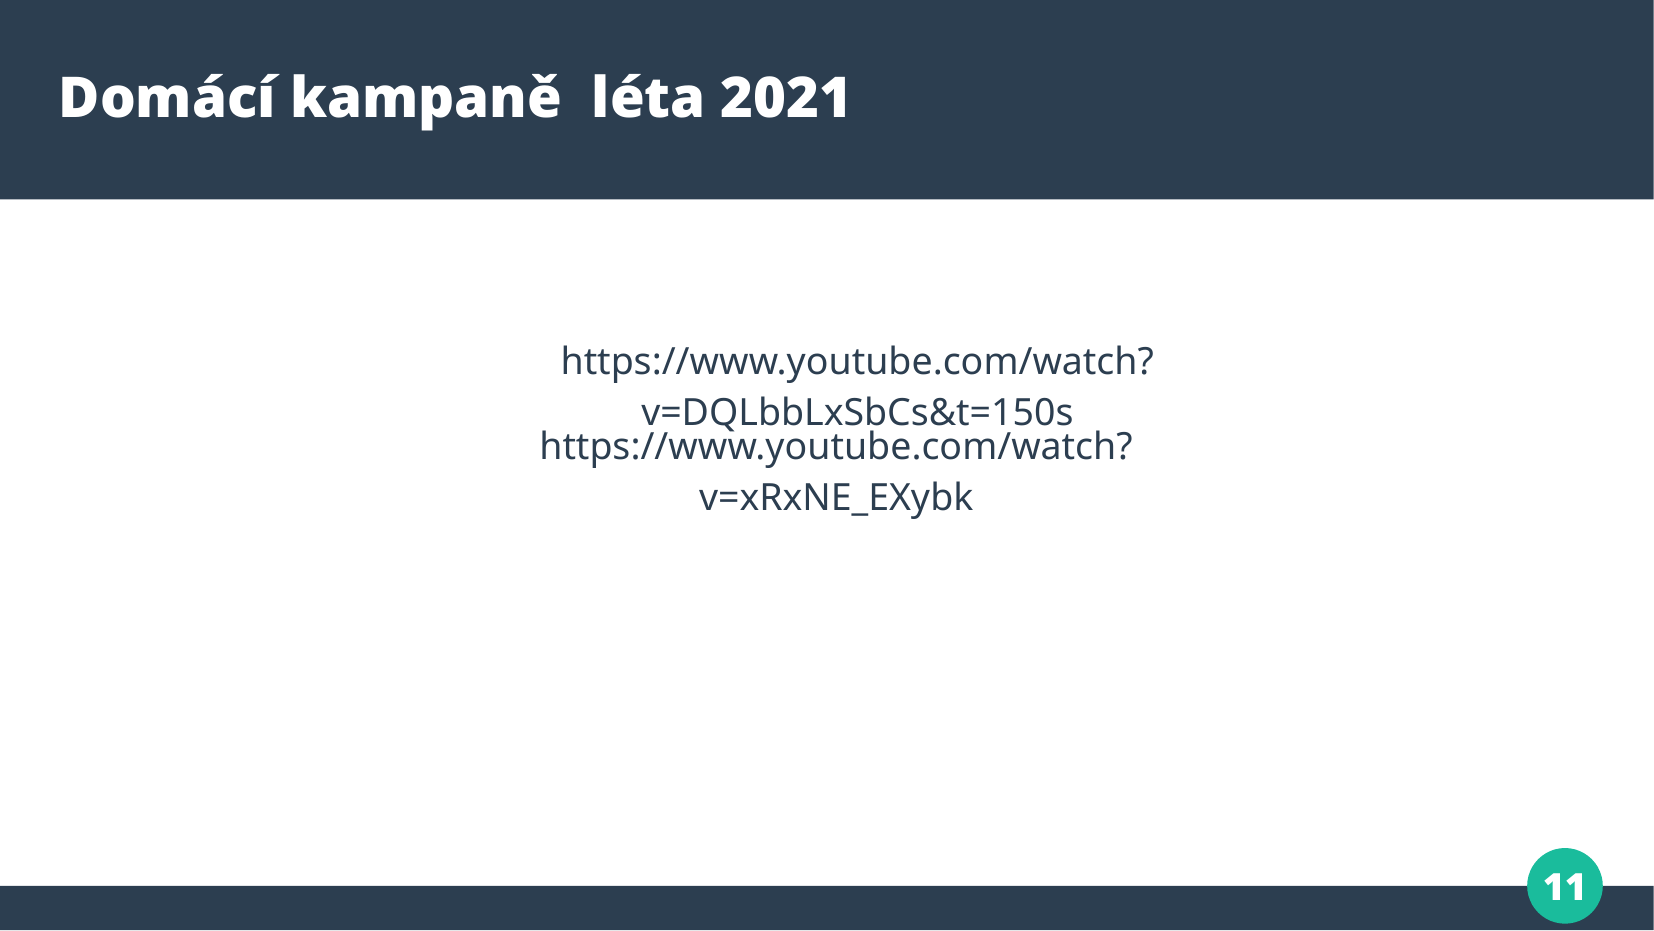

# Domácí kampaně léta 2021
https://www.youtube.com/watch?v=DQLbbLxSbCs&t=150s
https://www.youtube.com/watch?v=xRxNE_EXybk